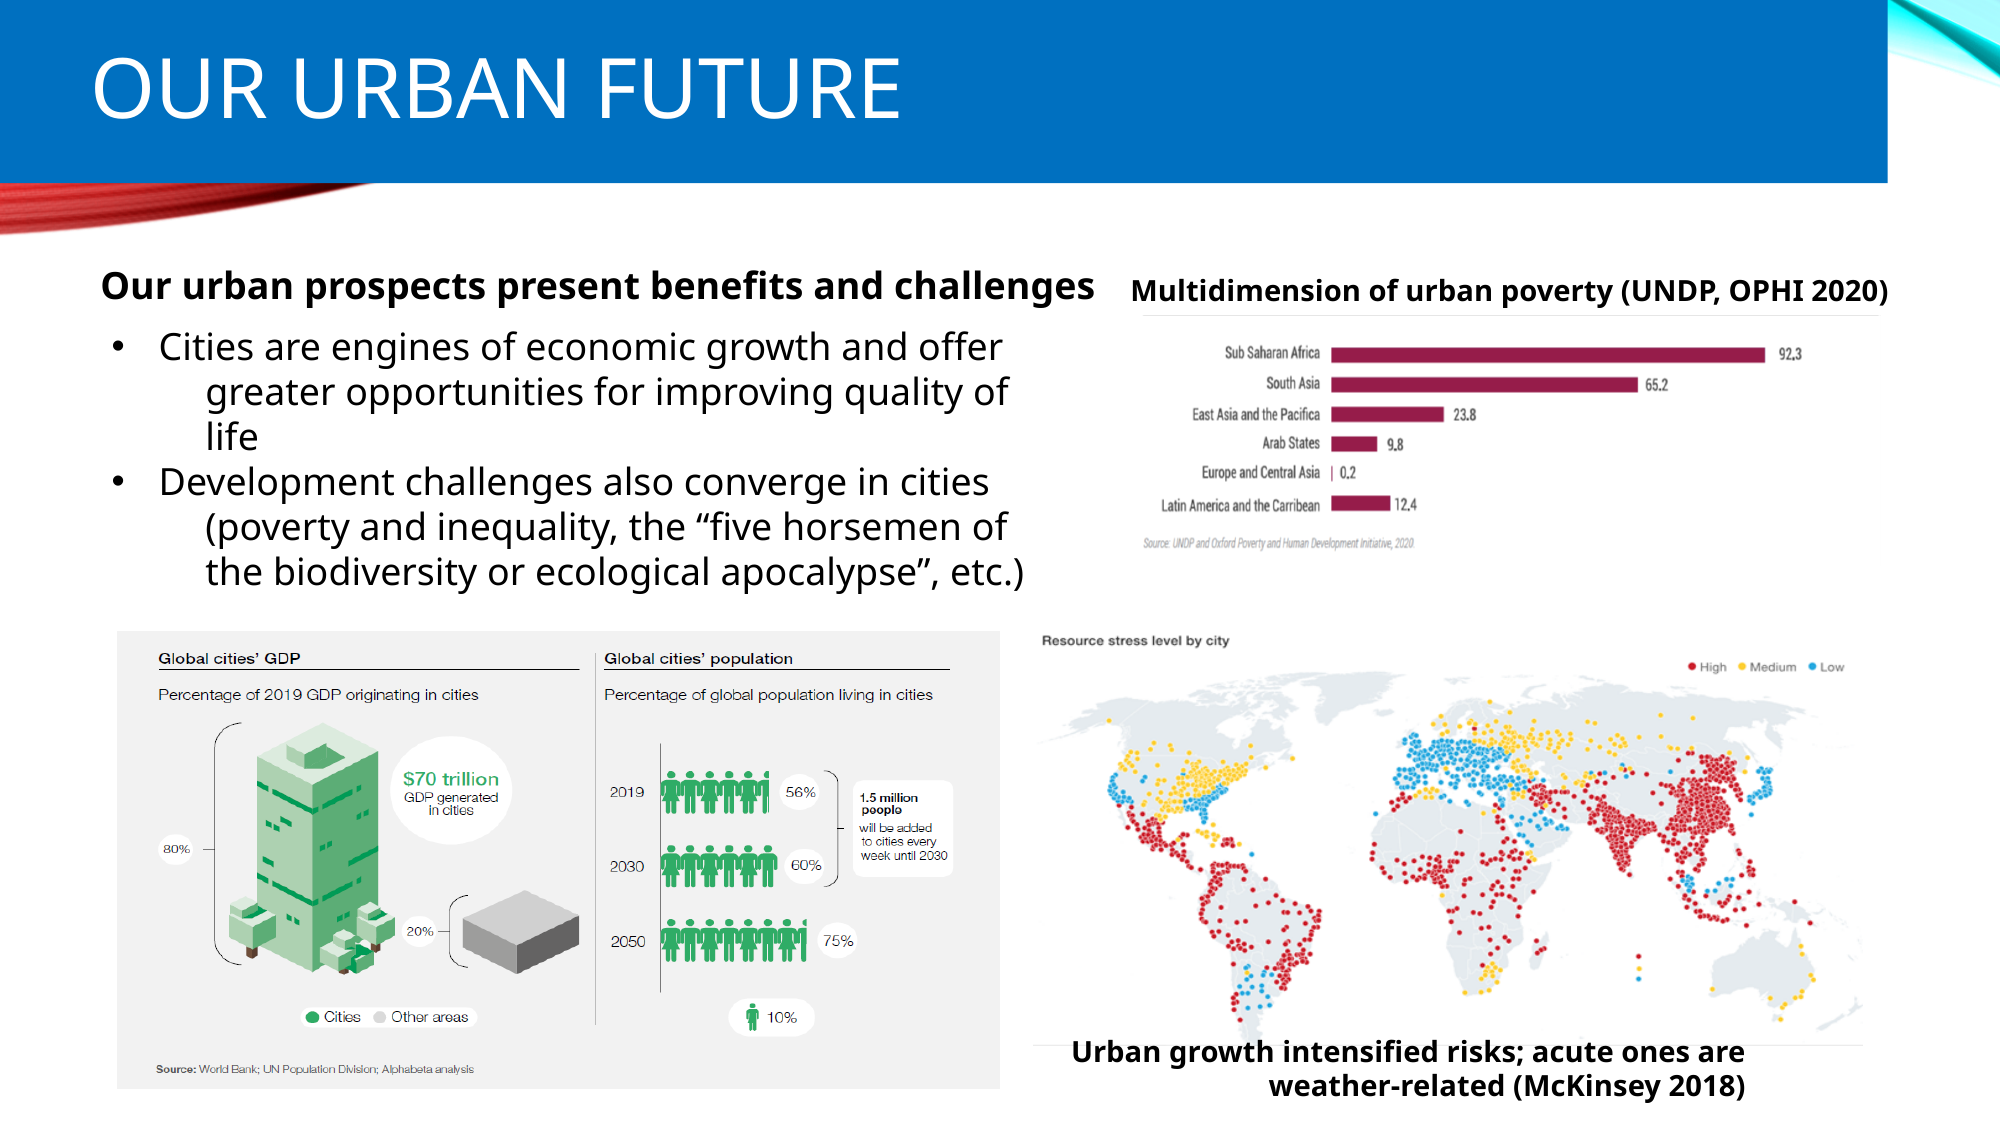

# OUR URBAN FUTURE
Our urban prospects present benefits and challenges
Multidimension of urban poverty (UNDP, OPHI 2020)
Cities are engines of economic growth and offer greater opportunities for improving quality of life
Development challenges also converge in cities (poverty and inequality, the “five horsemen of the biodiversity or ecological apocalypse”, etc.)
Urban growth intensified risks; acute ones are weather-related (McKinsey 2018)